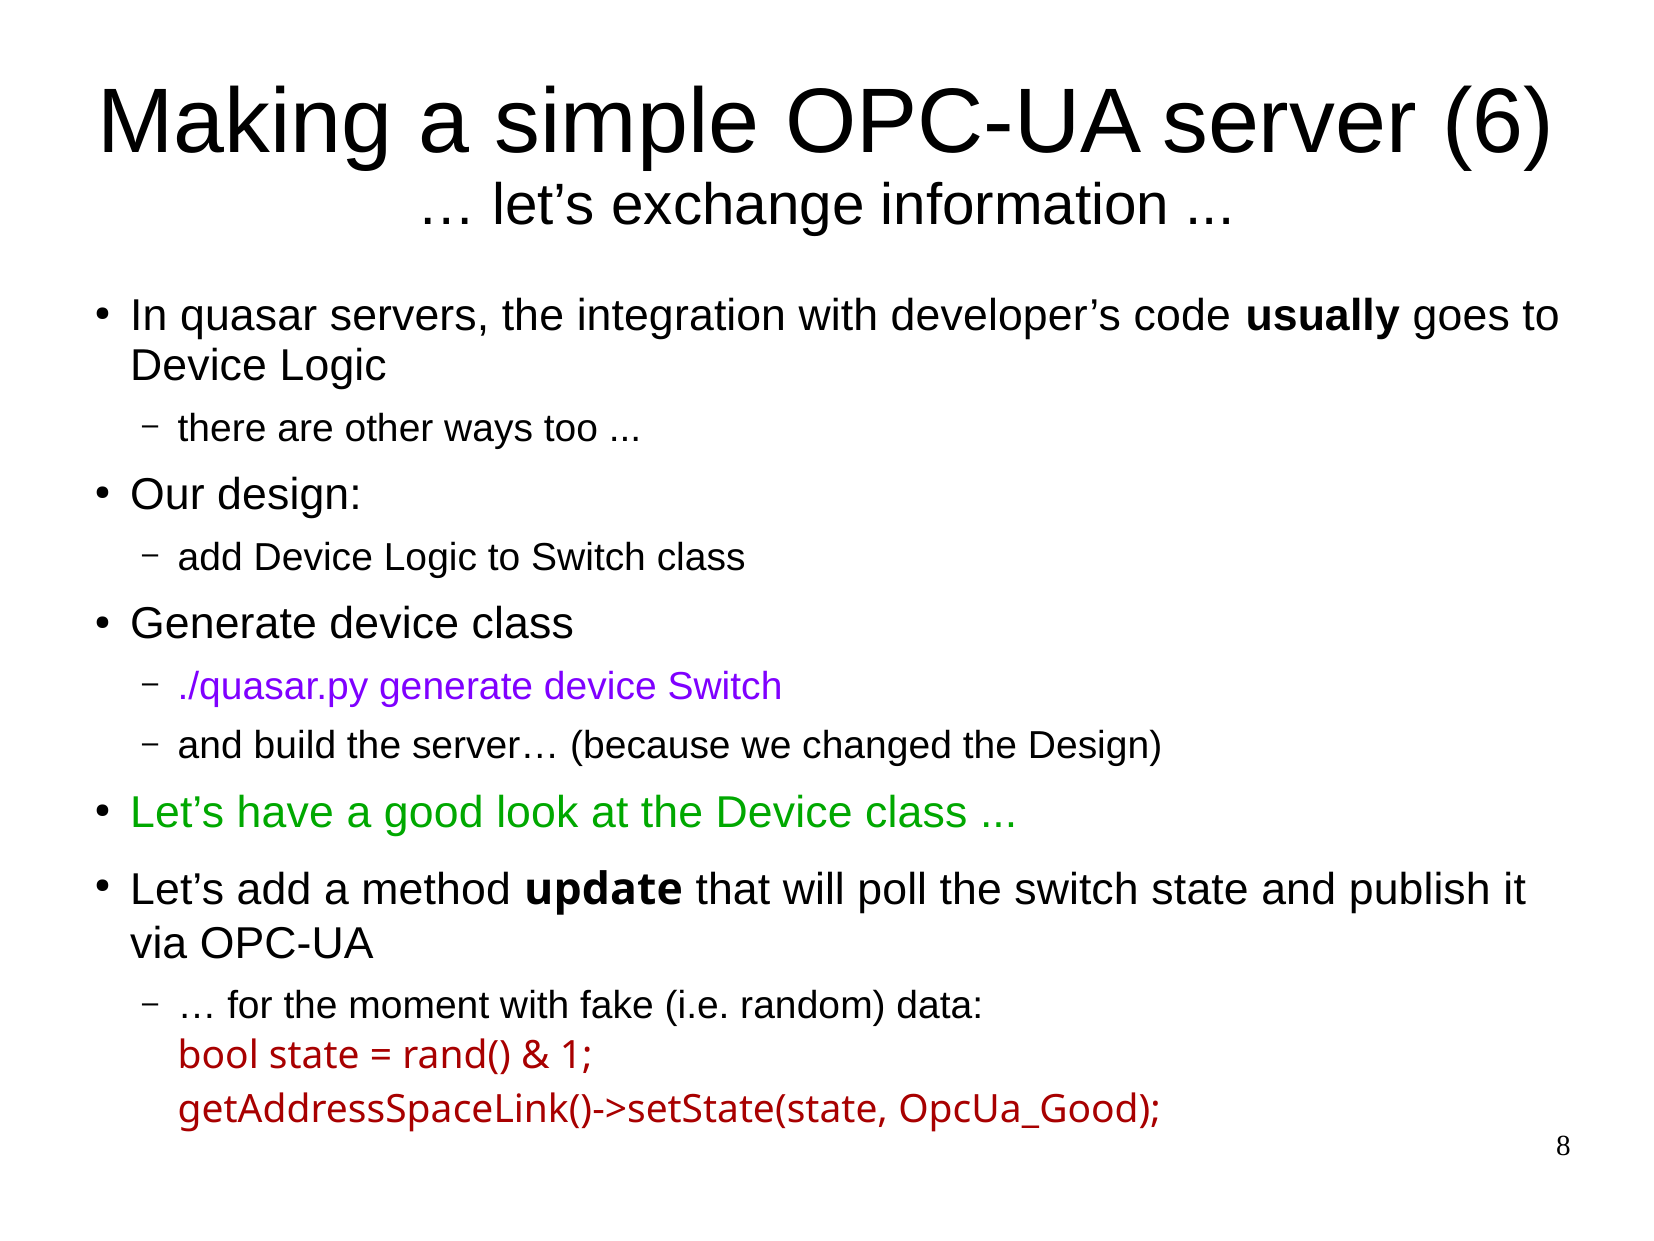

# Making a simple OPC-UA server (6) … let’s exchange information ...
In quasar servers, the integration with developer’s code usually goes to Device Logic
there are other ways too ...
Our design:
add Device Logic to Switch class
Generate device class
./quasar.py generate device Switch
and build the server… (because we changed the Design)
Let’s have a good look at the Device class ...
Let’s add a method update that will poll the switch state and publish it via OPC-UA
… for the moment with fake (i.e. random) data:
bool state = rand() & 1;
getAddressSpaceLink()->setState(state, OpcUa_Good);
8